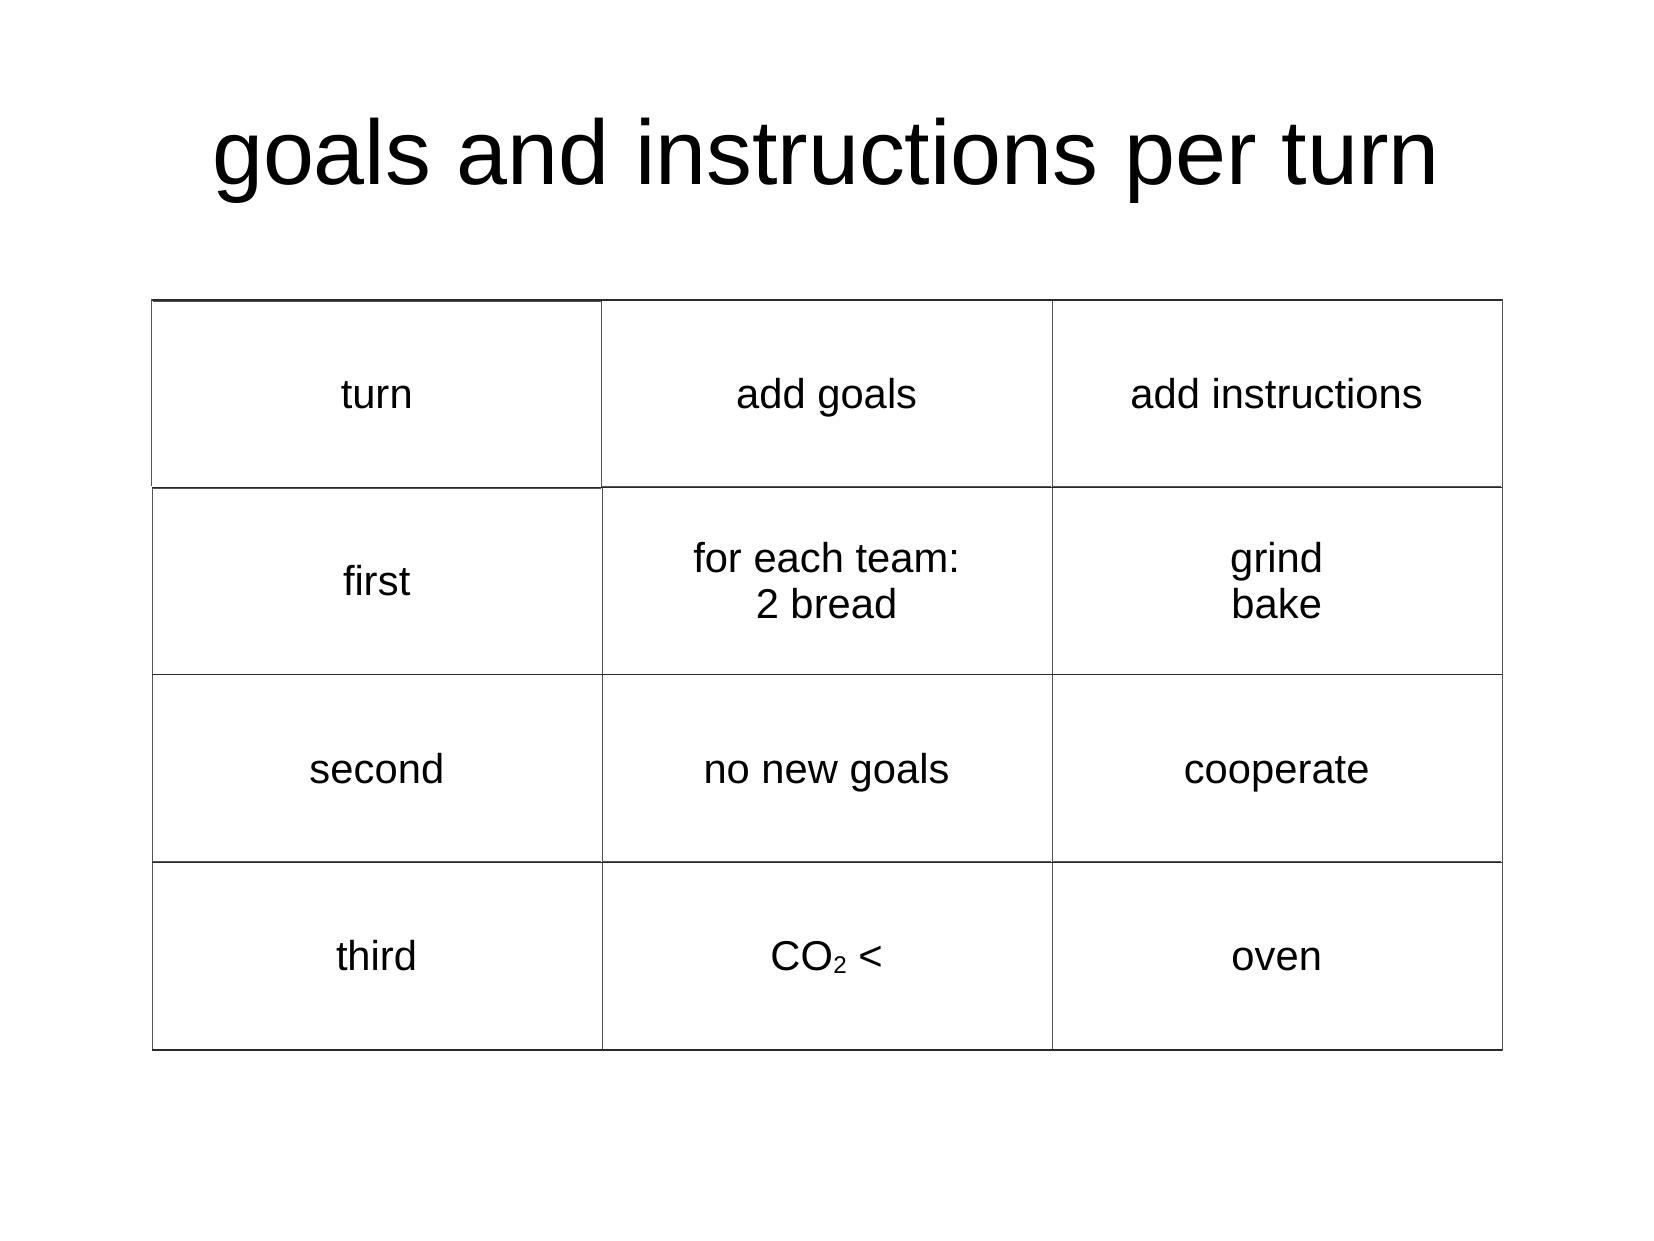

# goals and instructions per turn
| turn | add goals | add instructions |
| --- | --- | --- |
| first | for each team: 2 bread | grind bake |
| second | no new goals | cooperate |
| third | CO2 < | oven |